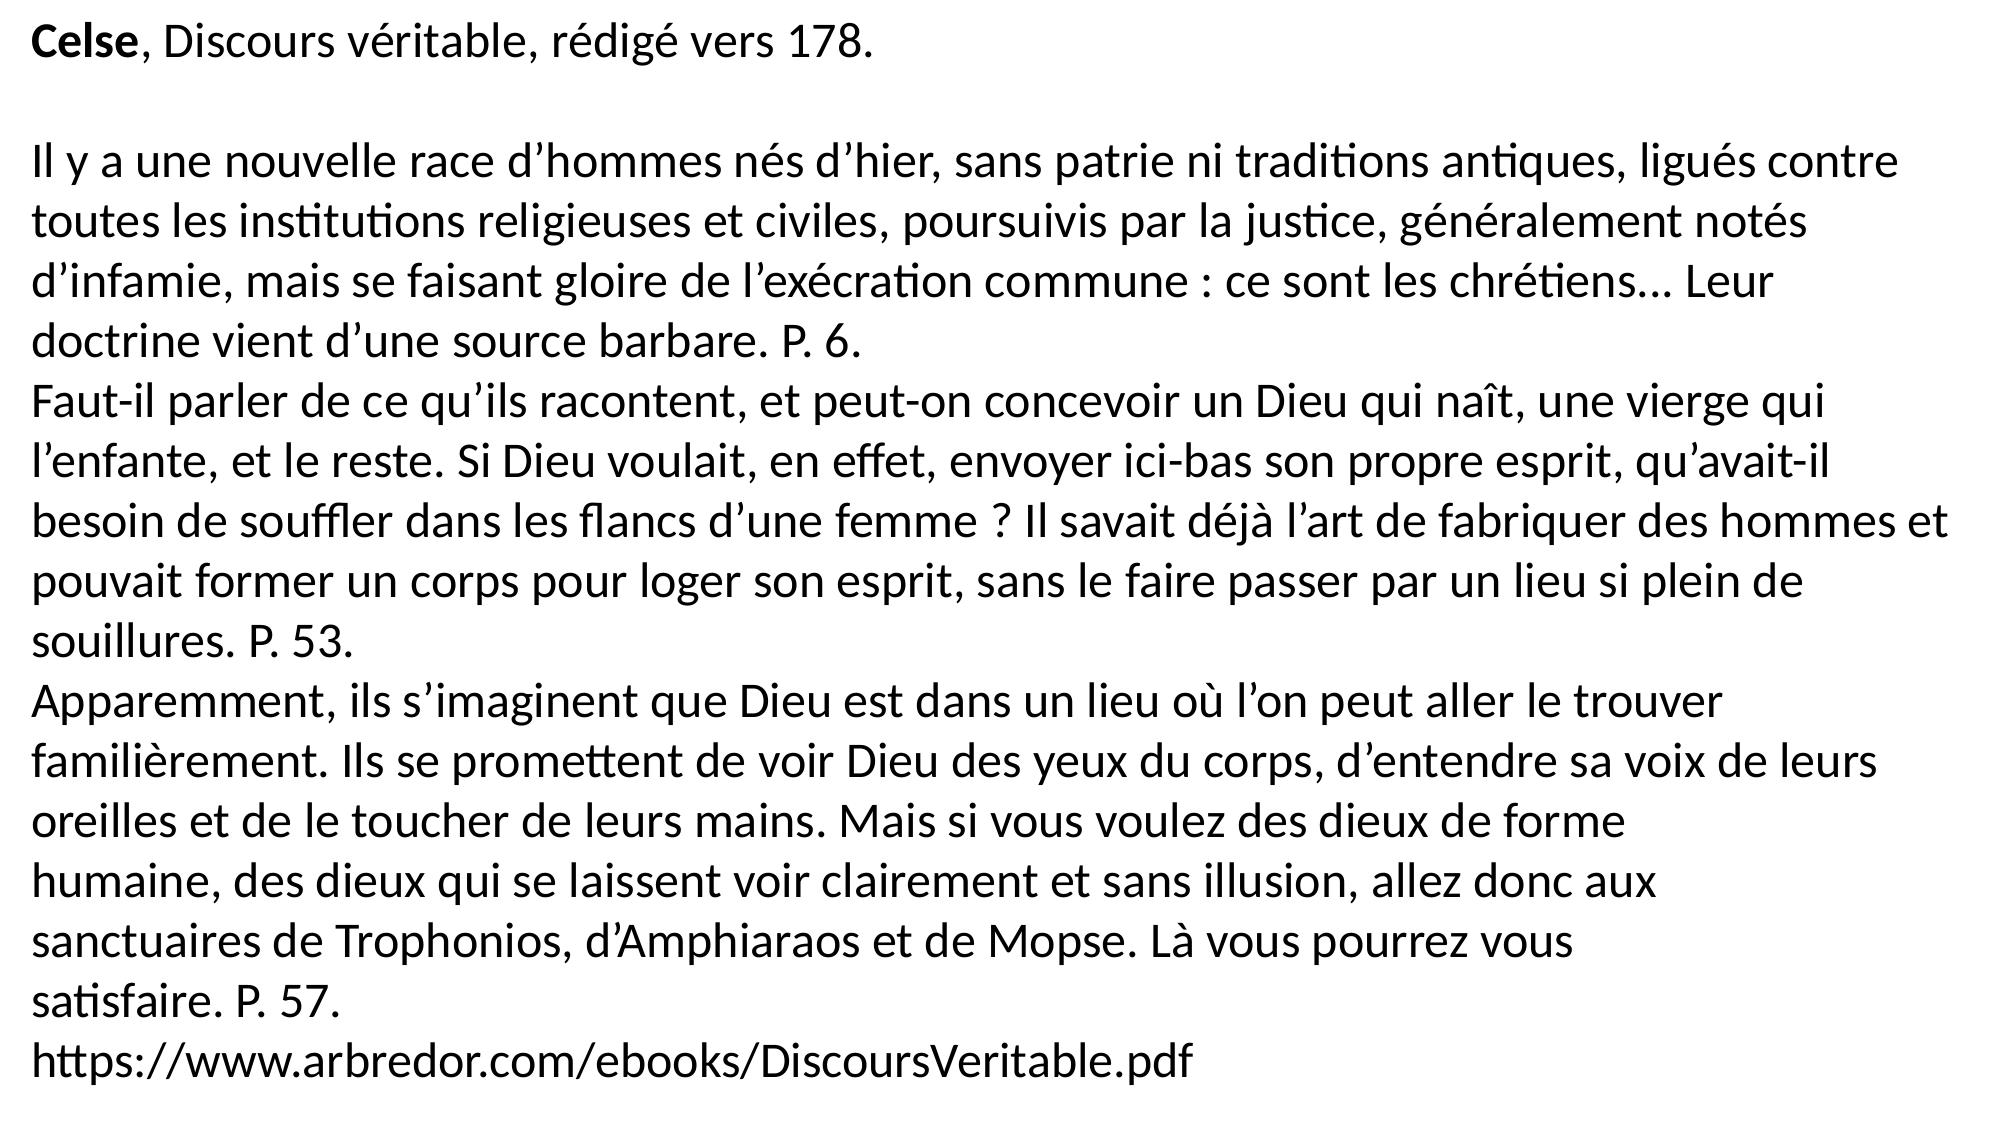

Celse, Discours véritable, rédigé vers 178.
Il y a une nouvelle race d’hommes nés d’hier, sans patrie ni traditions antiques, ligués contre toutes les institutions religieuses et civiles, poursuivis par la justice, généralement notés d’infamie, mais se faisant gloire de l’exécration commune : ce sont les chrétiens... Leur doctrine vient d’une source barbare. P. 6.
Faut-il parler de ce qu’ils racontent, et peut-on concevoir un Dieu qui naît, une vierge qui l’enfante, et le reste. Si Dieu voulait, en effet, envoyer ici-bas son propre esprit, qu’avait-il besoin de souffler dans les flancs d’une femme ? Il savait déjà l’art de fabriquer des hommes et pouvait former un corps pour loger son esprit, sans le faire passer par un lieu si plein de souillures. P. 53.
Apparemment, ils s’imaginent que Dieu est dans un lieu où l’on peut aller le trouver familièrement. Ils se promettent de voir Dieu des yeux du corps, d’entendre sa voix de leurs oreilles et de le toucher de leurs mains. Mais si vous voulez des dieux de forme
humaine, des dieux qui se laissent voir clairement et sans illusion, allez donc aux
sanctuaires de Trophonios, d’Amphiaraos et de Mopse. Là vous pourrez vous
satisfaire. P. 57.
https://www.arbredor.com/ebooks/DiscoursVeritable.pdf